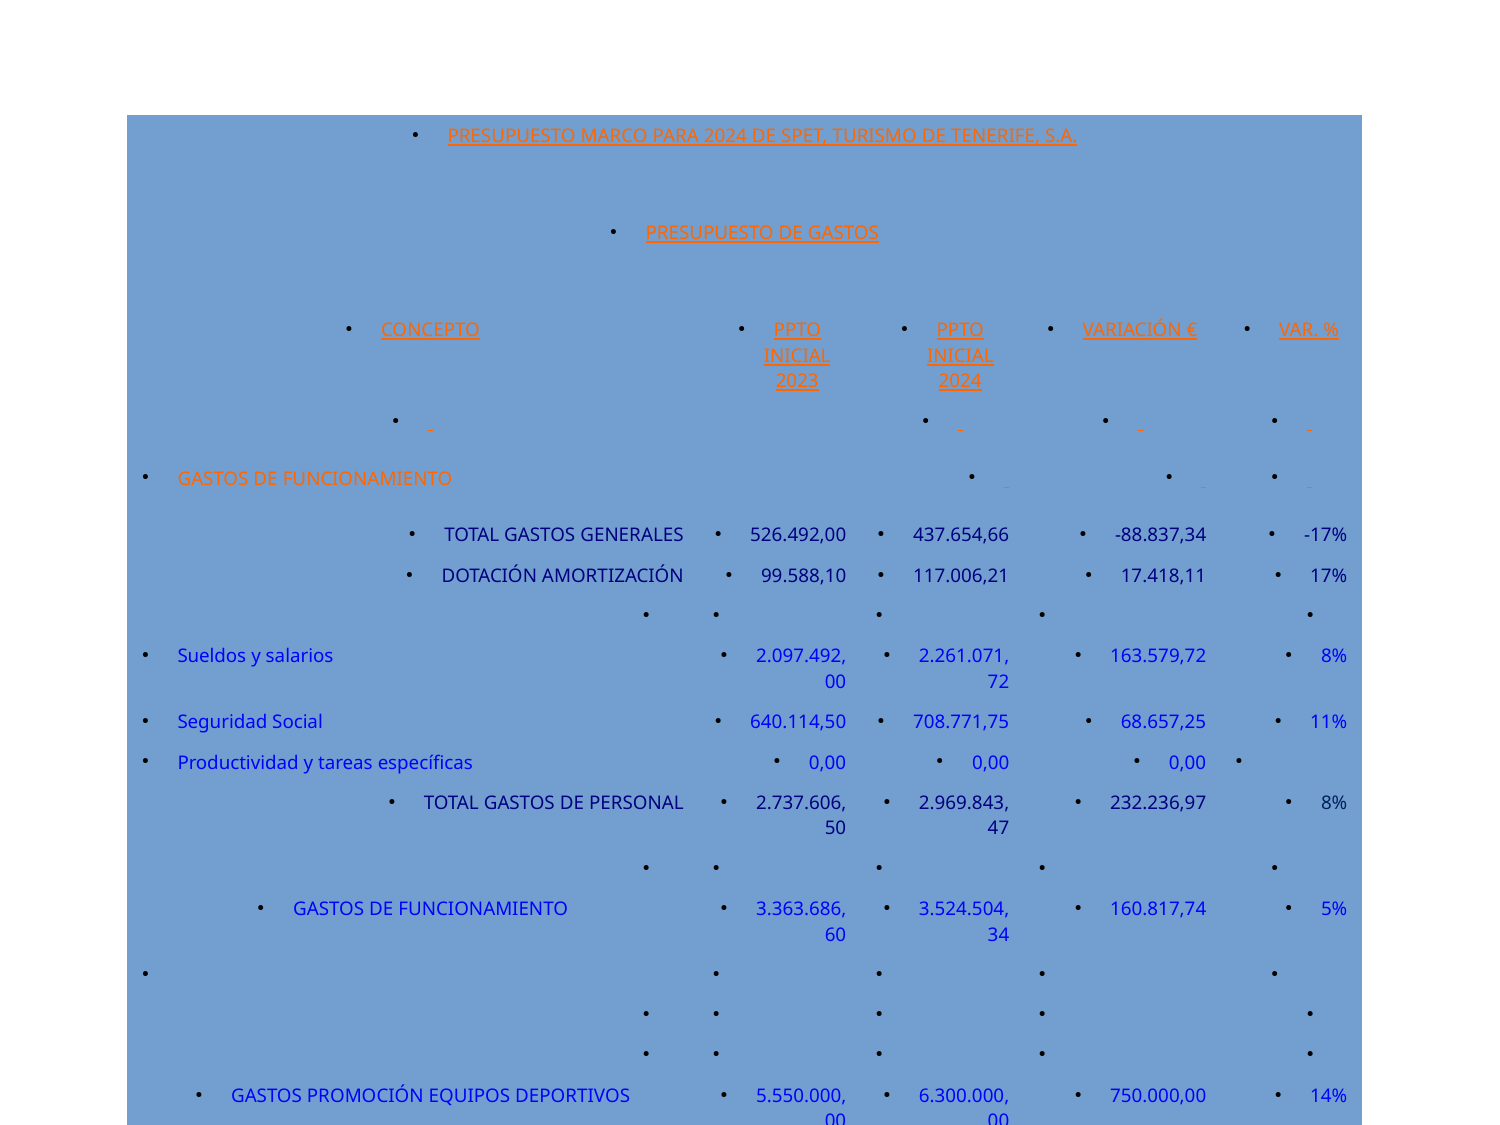

| PRESUPUESTO MARCO PARA 2024 DE SPET, TURISMO DE TENERIFE, S.A. | | | | |
| --- | --- | --- | --- | --- |
| | | | | |
| PRESUPUESTO DE GASTOS | | | | |
| | | | | |
| CONCEPTO | PPTO INICIAL 2023 | PPTO INICIAL 2024 | VARIACIÓN € | VAR. % |
| | | | | |
| GASTOS DE FUNCIONAMIENTO | | | | |
| TOTAL GASTOS GENERALES | 526.492,00 | 437.654,66 | -88.837,34 | -17% |
| DOTACIÓN AMORTIZACIÓN | 99.588,10 | 117.006,21 | 17.418,11 | 17% |
| | | | | |
| Sueldos y salarios | 2.097.492,00 | 2.261.071,72 | 163.579,72 | 8% |
| Seguridad Social | 640.114,50 | 708.771,75 | 68.657,25 | 11% |
| Productividad y tareas específicas | 0,00 | 0,00 | 0,00 | |
| TOTAL GASTOS DE PERSONAL | 2.737.606,50 | 2.969.843,47 | 232.236,97 | 8% |
| | | | | |
| GASTOS DE FUNCIONAMIENTO | 3.363.686,60 | 3.524.504,34 | 160.817,74 | 5% |
| | | | | |
| | | | | |
| | | | | |
| GASTOS PROMOCIÓN EQUIPOS DEPORTIVOS | 5.550.000,00 | 6.300.000,00 | 750.000,00 | 14% |
| | | | | |
| GASTOS DE EJECUCIÓN DE ACCIONES | 10.774.614,80 | 10.159.085,23 | -615.529,57 | -6% |
| | | | | |
| TOTAL GASTOS | 19.688.301,40 | 19.983.589,57 | 295.288,17 | 1% |